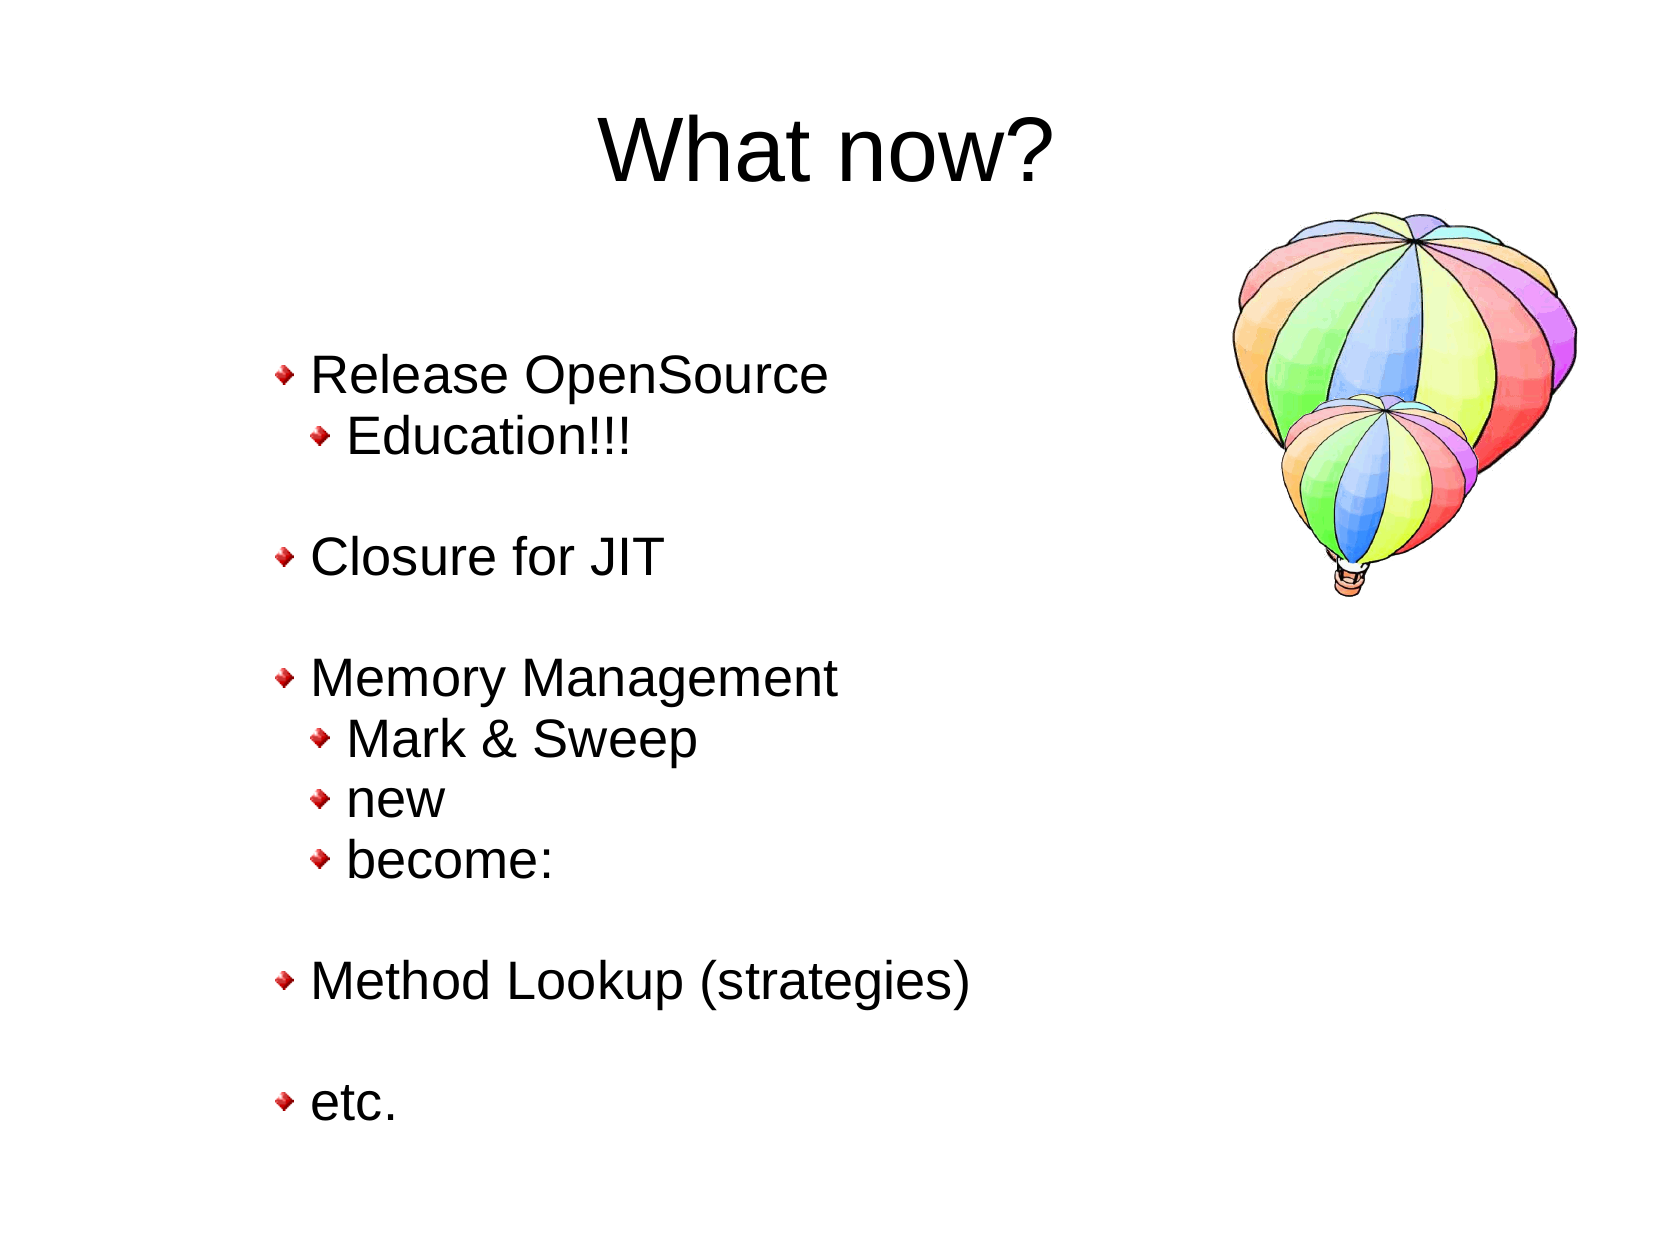

What now?
Release OpenSource
Education!!!
Closure for JIT
Memory Management
Mark & Sweep
new
become:
Method Lookup (strategies)
etc.